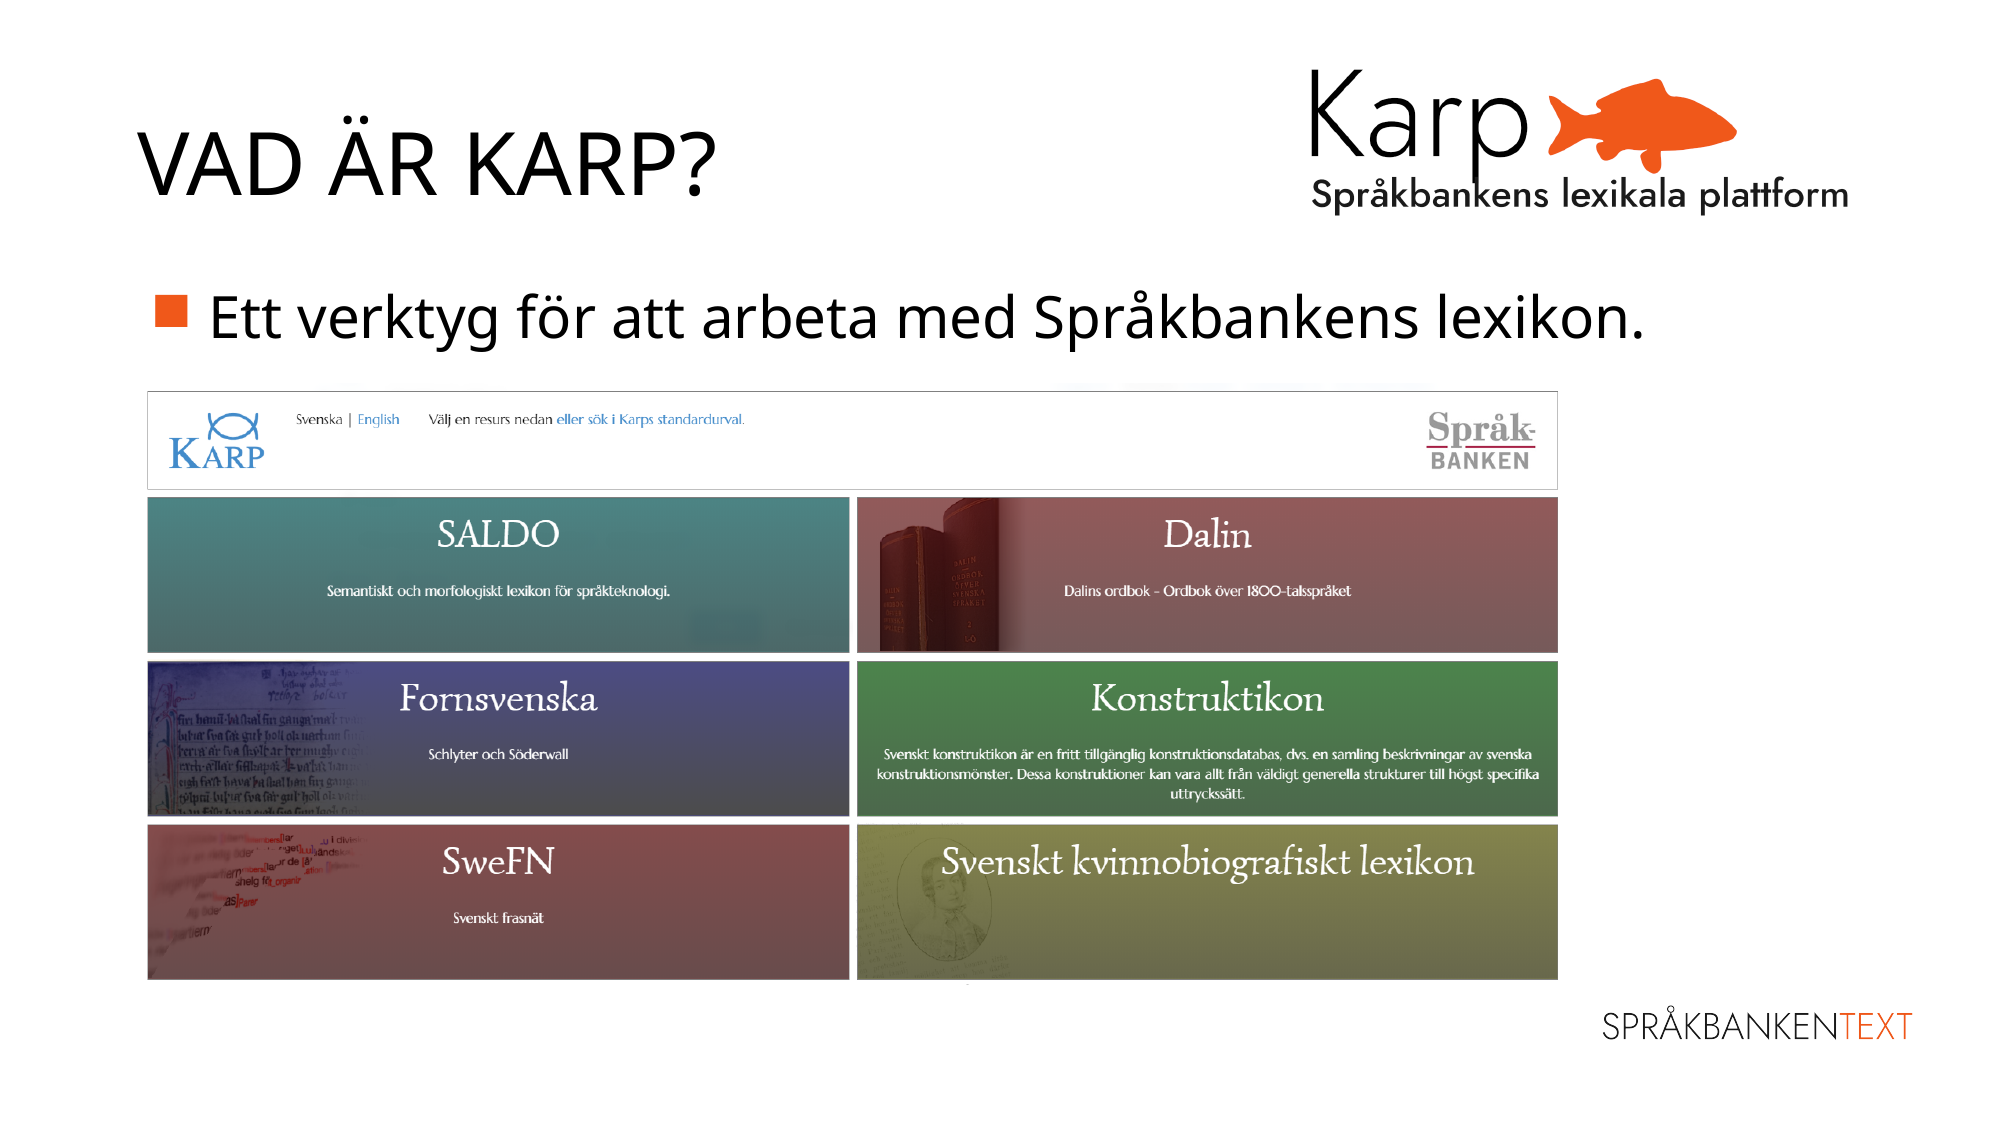

# Vad är Karp?
Ett verktyg för att arbeta med Språkbankens lexikon.